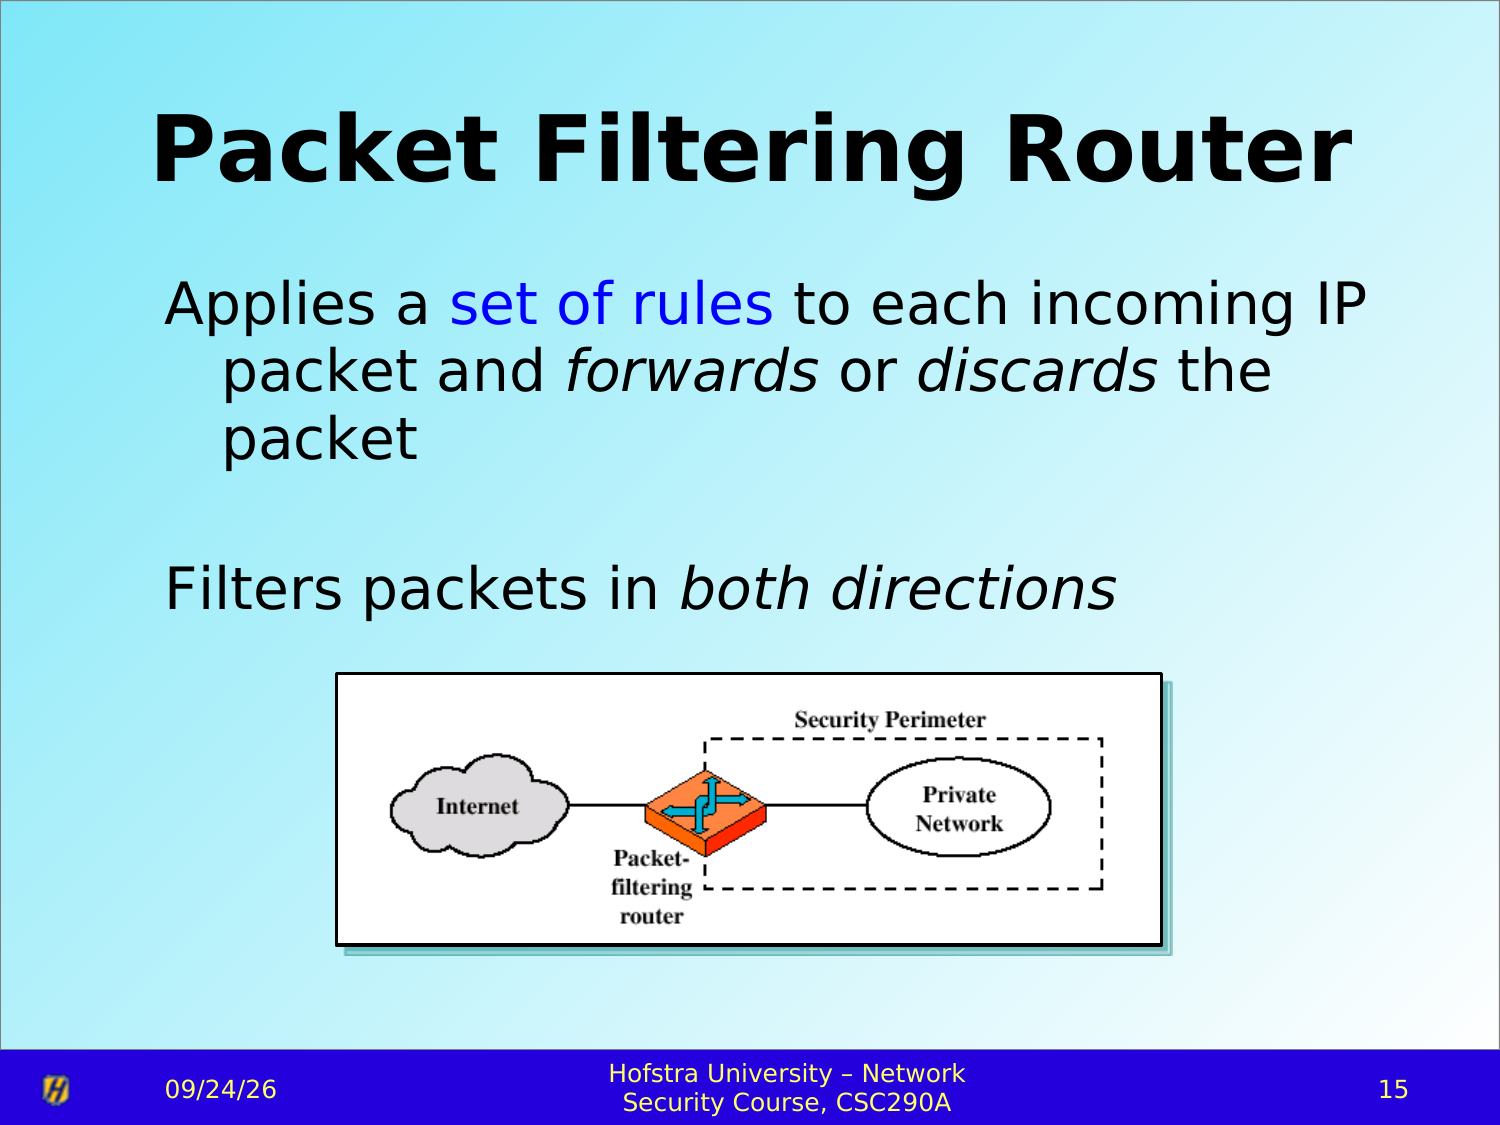

# Packet Filtering Router
Applies a set of rules to each incoming IP packet and forwards or discards the packet
Filters packets in both directions
15